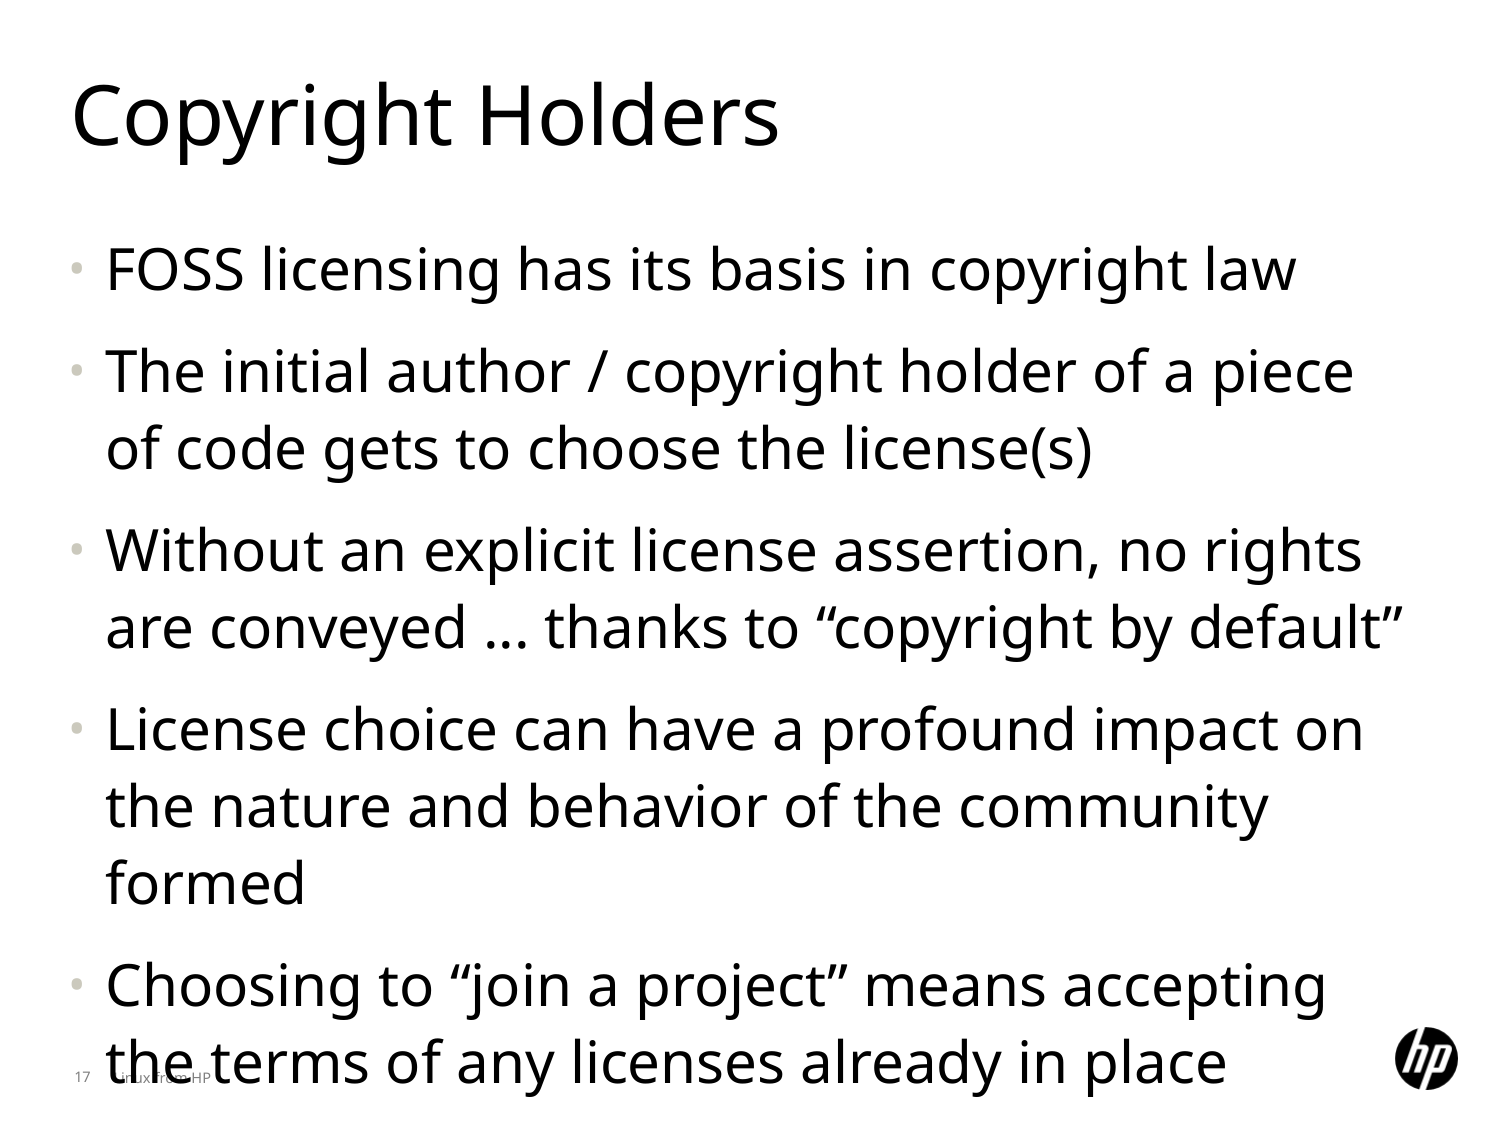

# Copyright Holders
FOSS licensing has its basis in copyright law
The initial author / copyright holder of a piece of code gets to choose the license(s)
Without an explicit license assertion, no rights are conveyed ... thanks to “copyright by default”
License choice can have a profound impact on the nature and behavior of the community formed
Choosing to “join a project” means accepting the terms of any licenses already in place